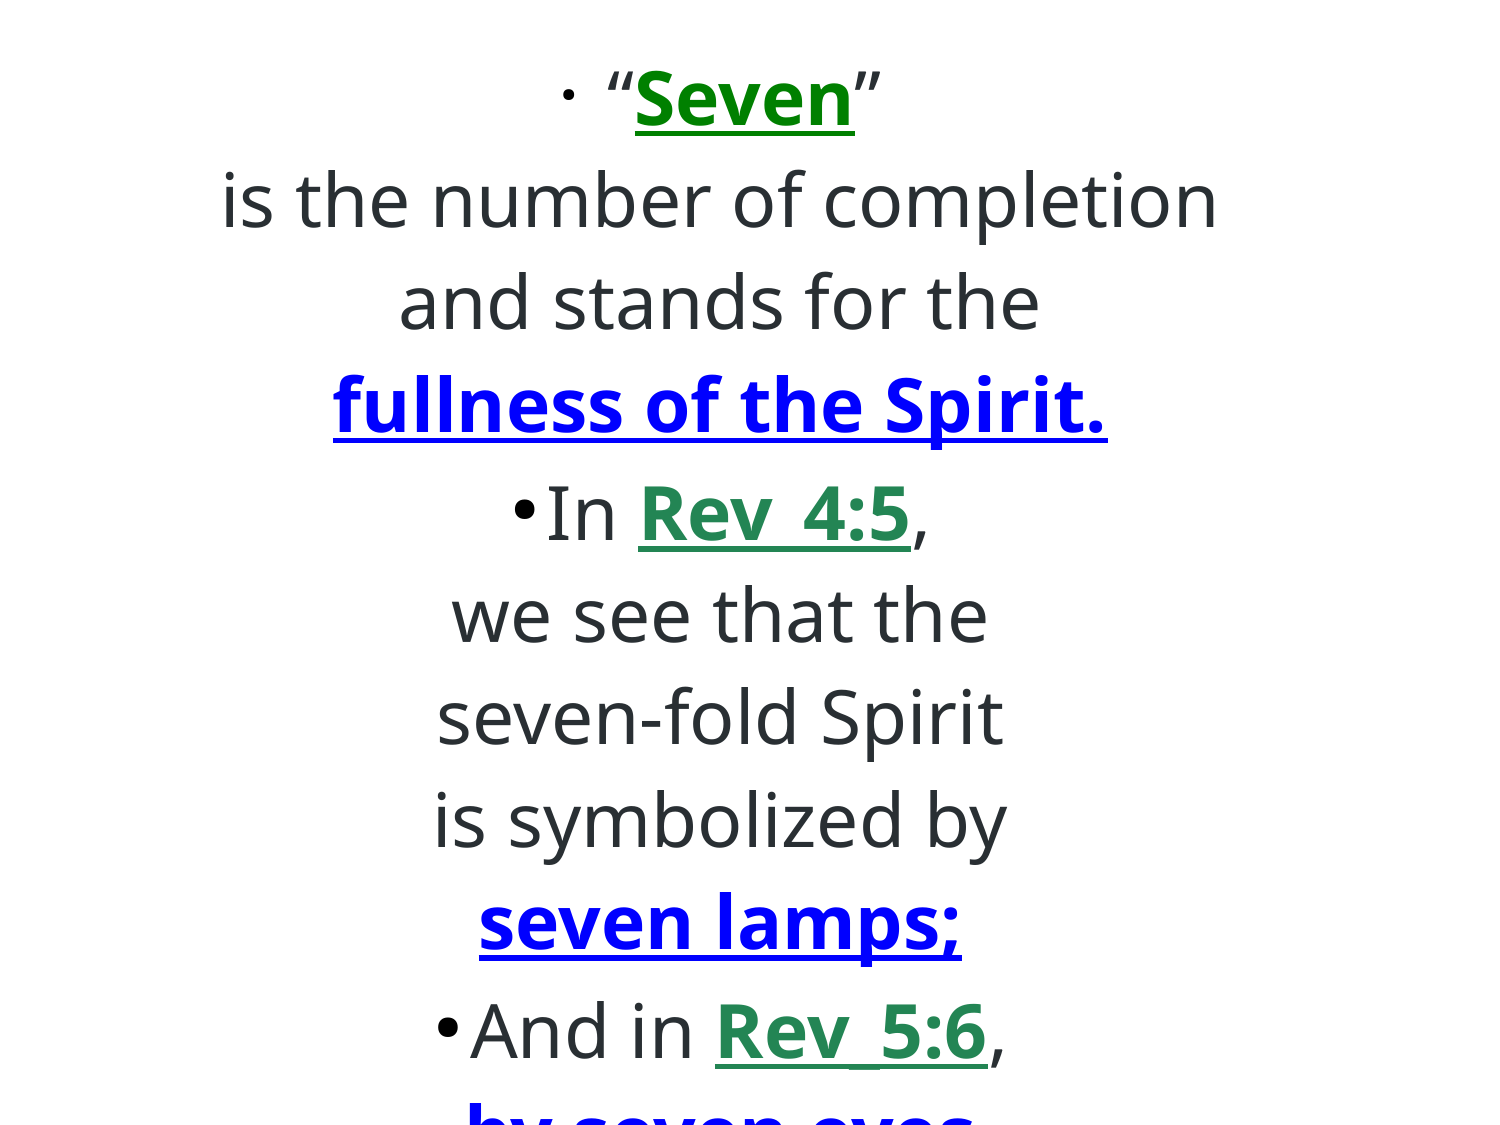

“Seven”
is the number of completion
and stands for the
fullness of the Spirit.
In Rev_4:5,
we see that the
seven-fold Spirit
is symbolized by
seven lamps;
And in Rev_5:6,
by seven eyes.